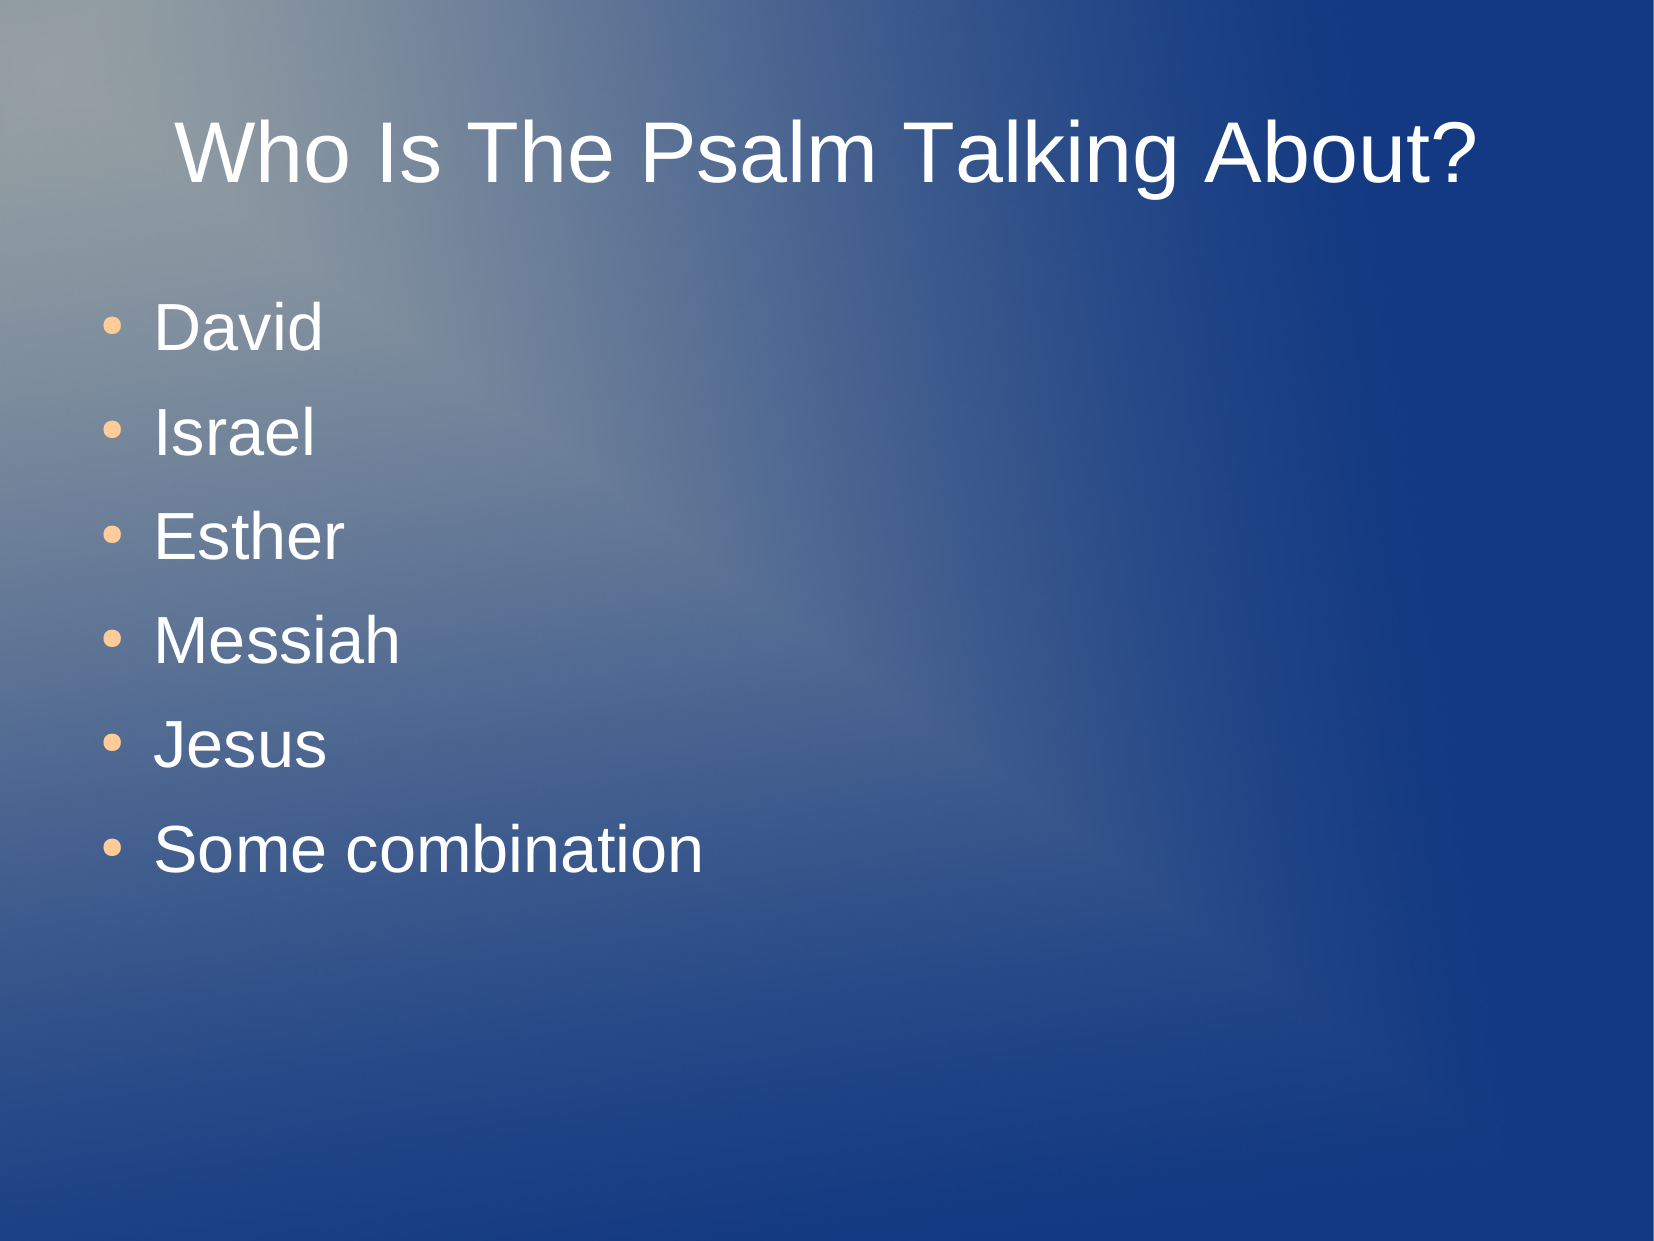

# Who Is The Psalm Talking About?
David
Israel
Esther
Messiah
Jesus
Some combination